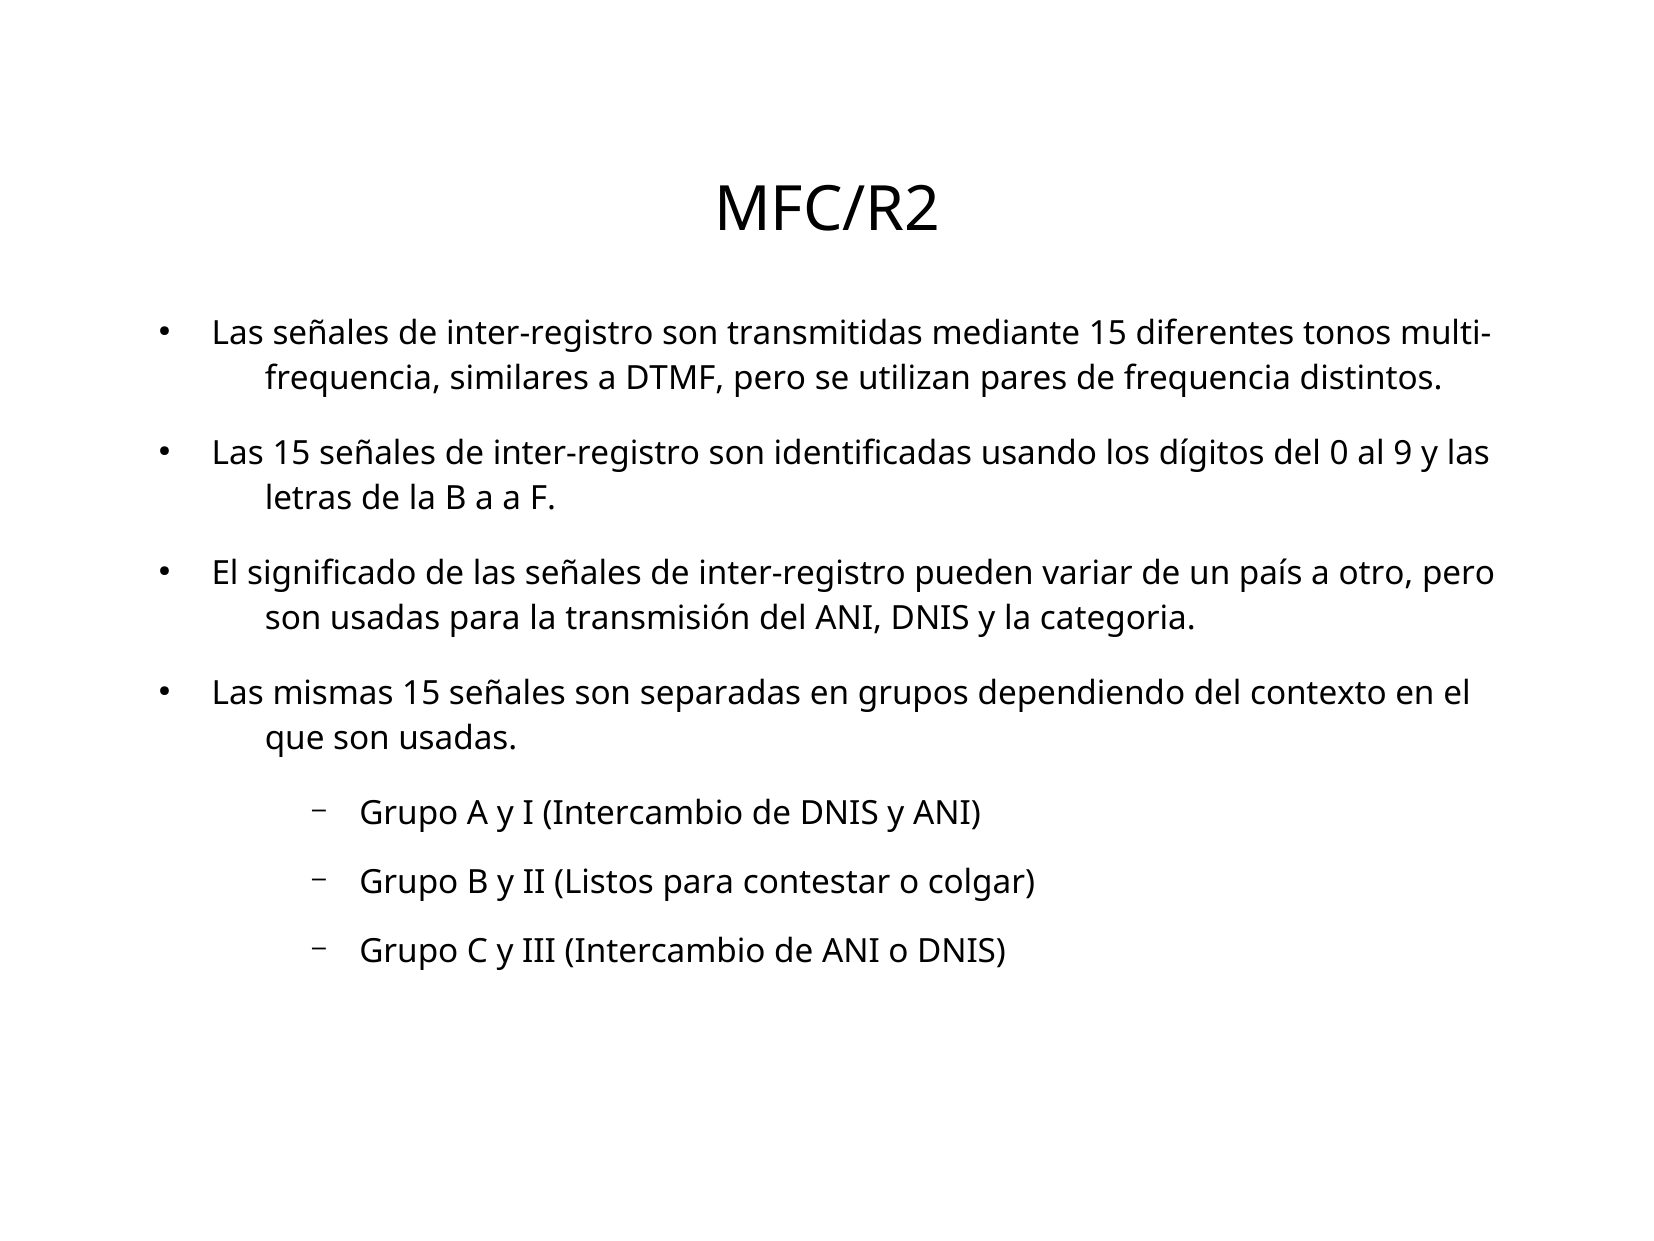

# MFC/R2
Las señales de inter-registro son transmitidas mediante 15 diferentes tonos multi-frequencia, similares a DTMF, pero se utilizan pares de frequencia distintos.
Las 15 señales de inter-registro son identificadas usando los dígitos del 0 al 9 y las letras de la B a a F.
El significado de las señales de inter-registro pueden variar de un país a otro, pero son usadas para la transmisión del ANI, DNIS y la categoria.
Las mismas 15 señales son separadas en grupos dependiendo del contexto en el que son usadas.
Grupo A y I (Intercambio de DNIS y ANI)
Grupo B y II (Listos para contestar o colgar)
Grupo C y III (Intercambio de ANI o DNIS)